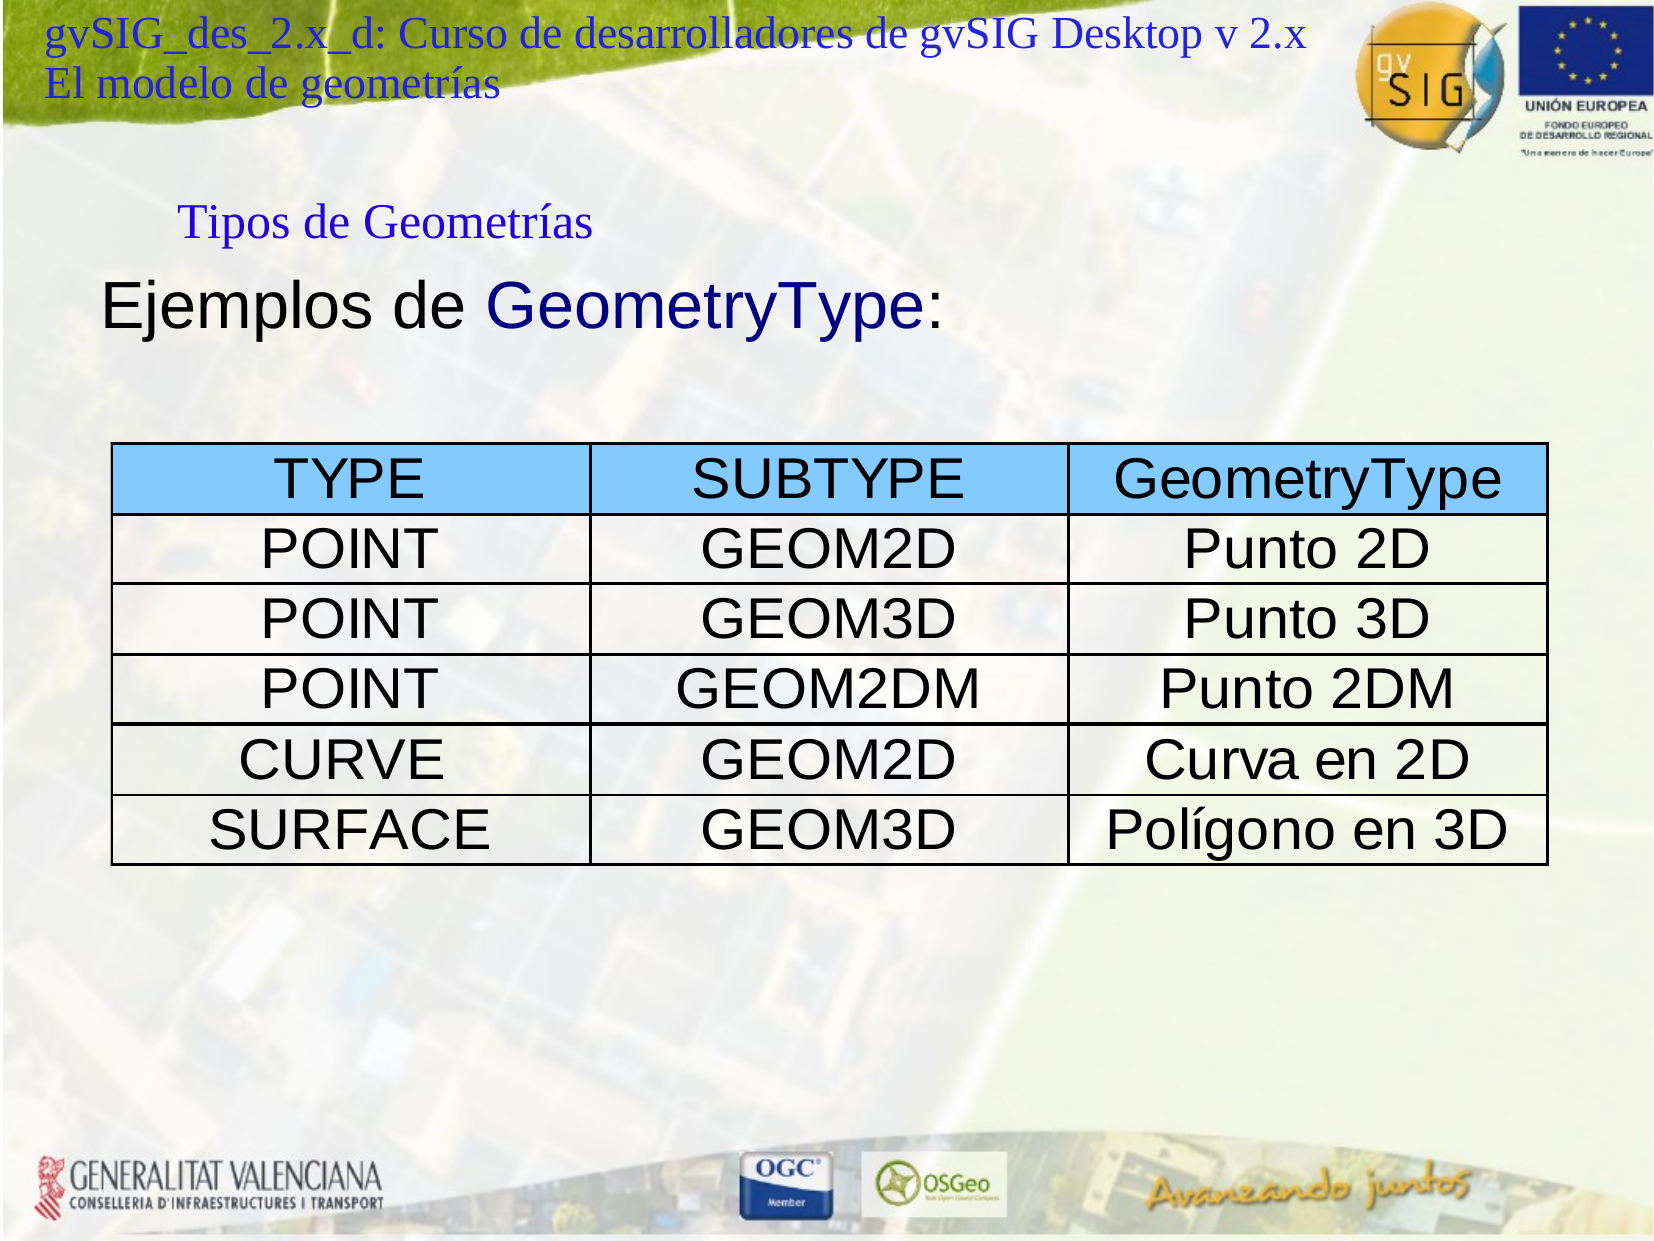

Tipos de Geometrías
# Ejemplos de GeometryType: